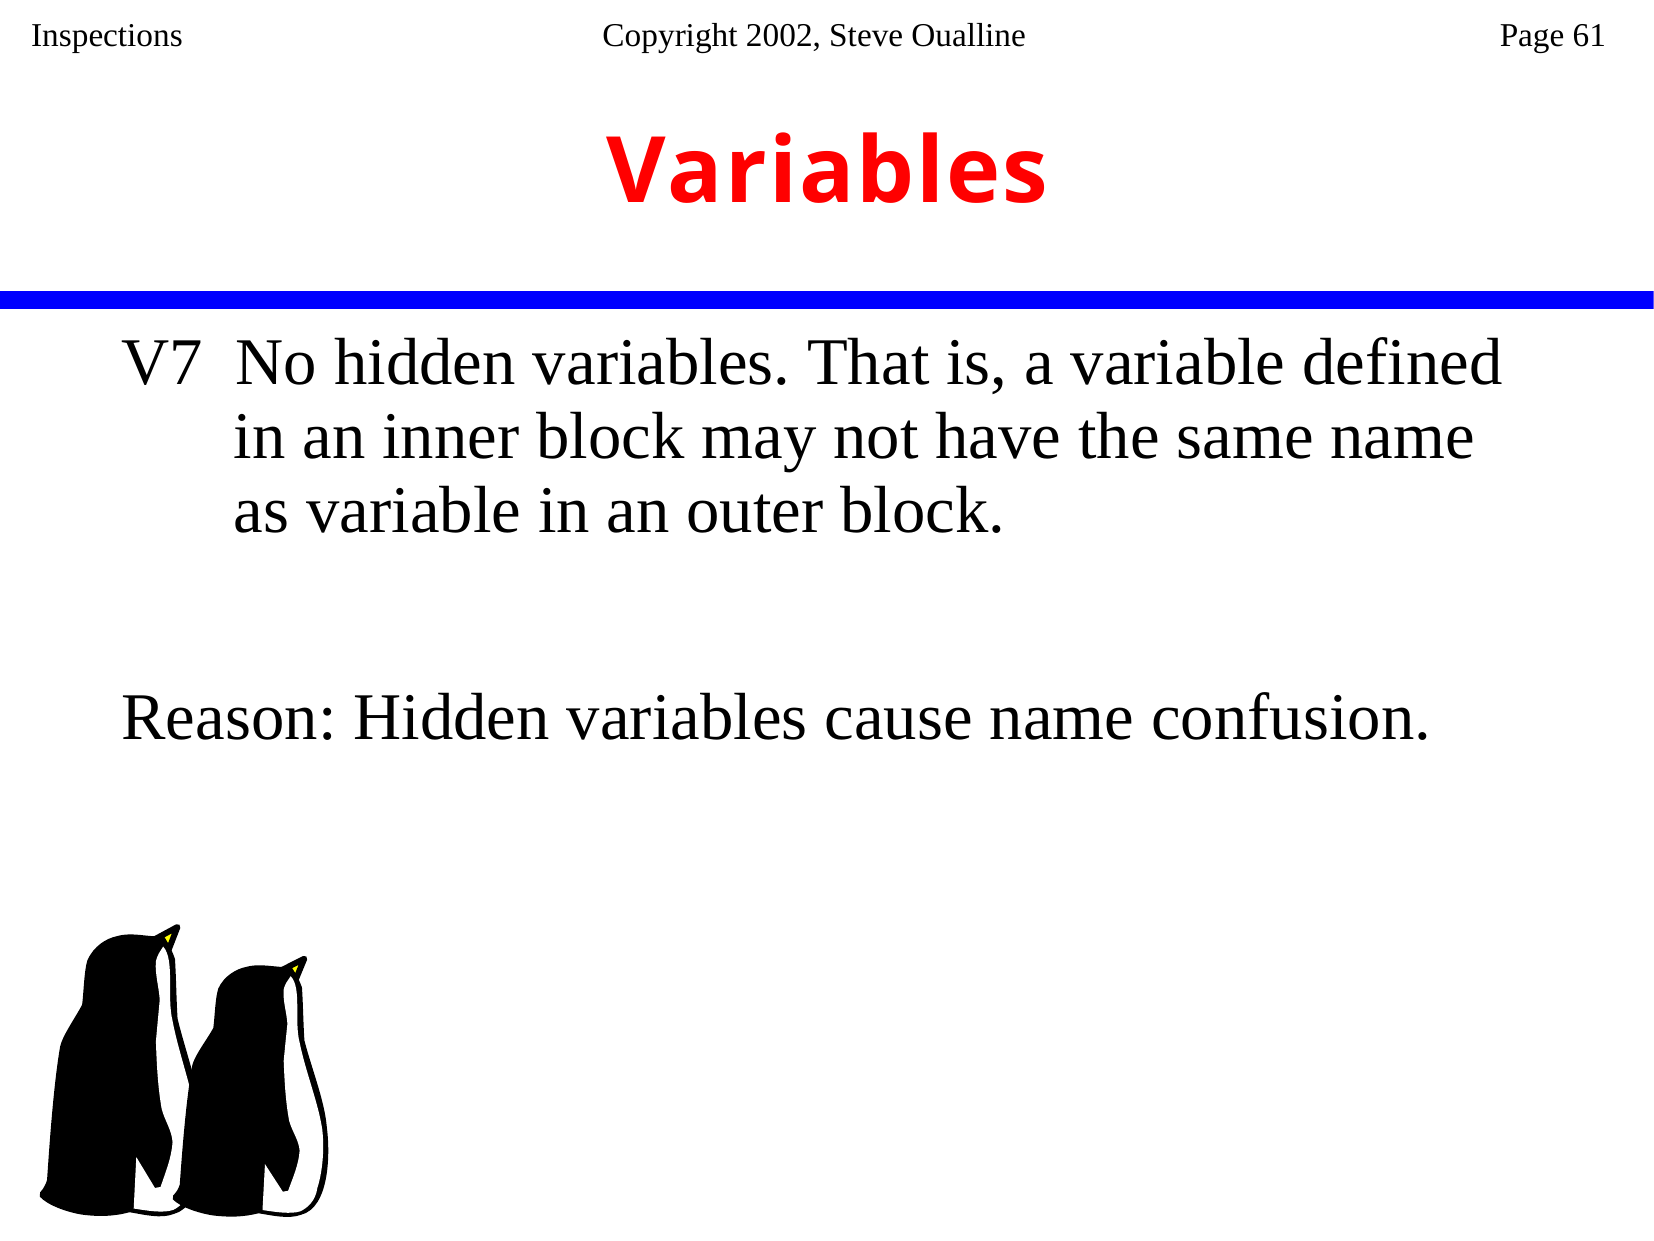

# Variables
V7	No hidden variables. That is, a variable defined in an inner block may not have the same name as variable in an outer block.
Reason: Hidden variables cause name confusion.